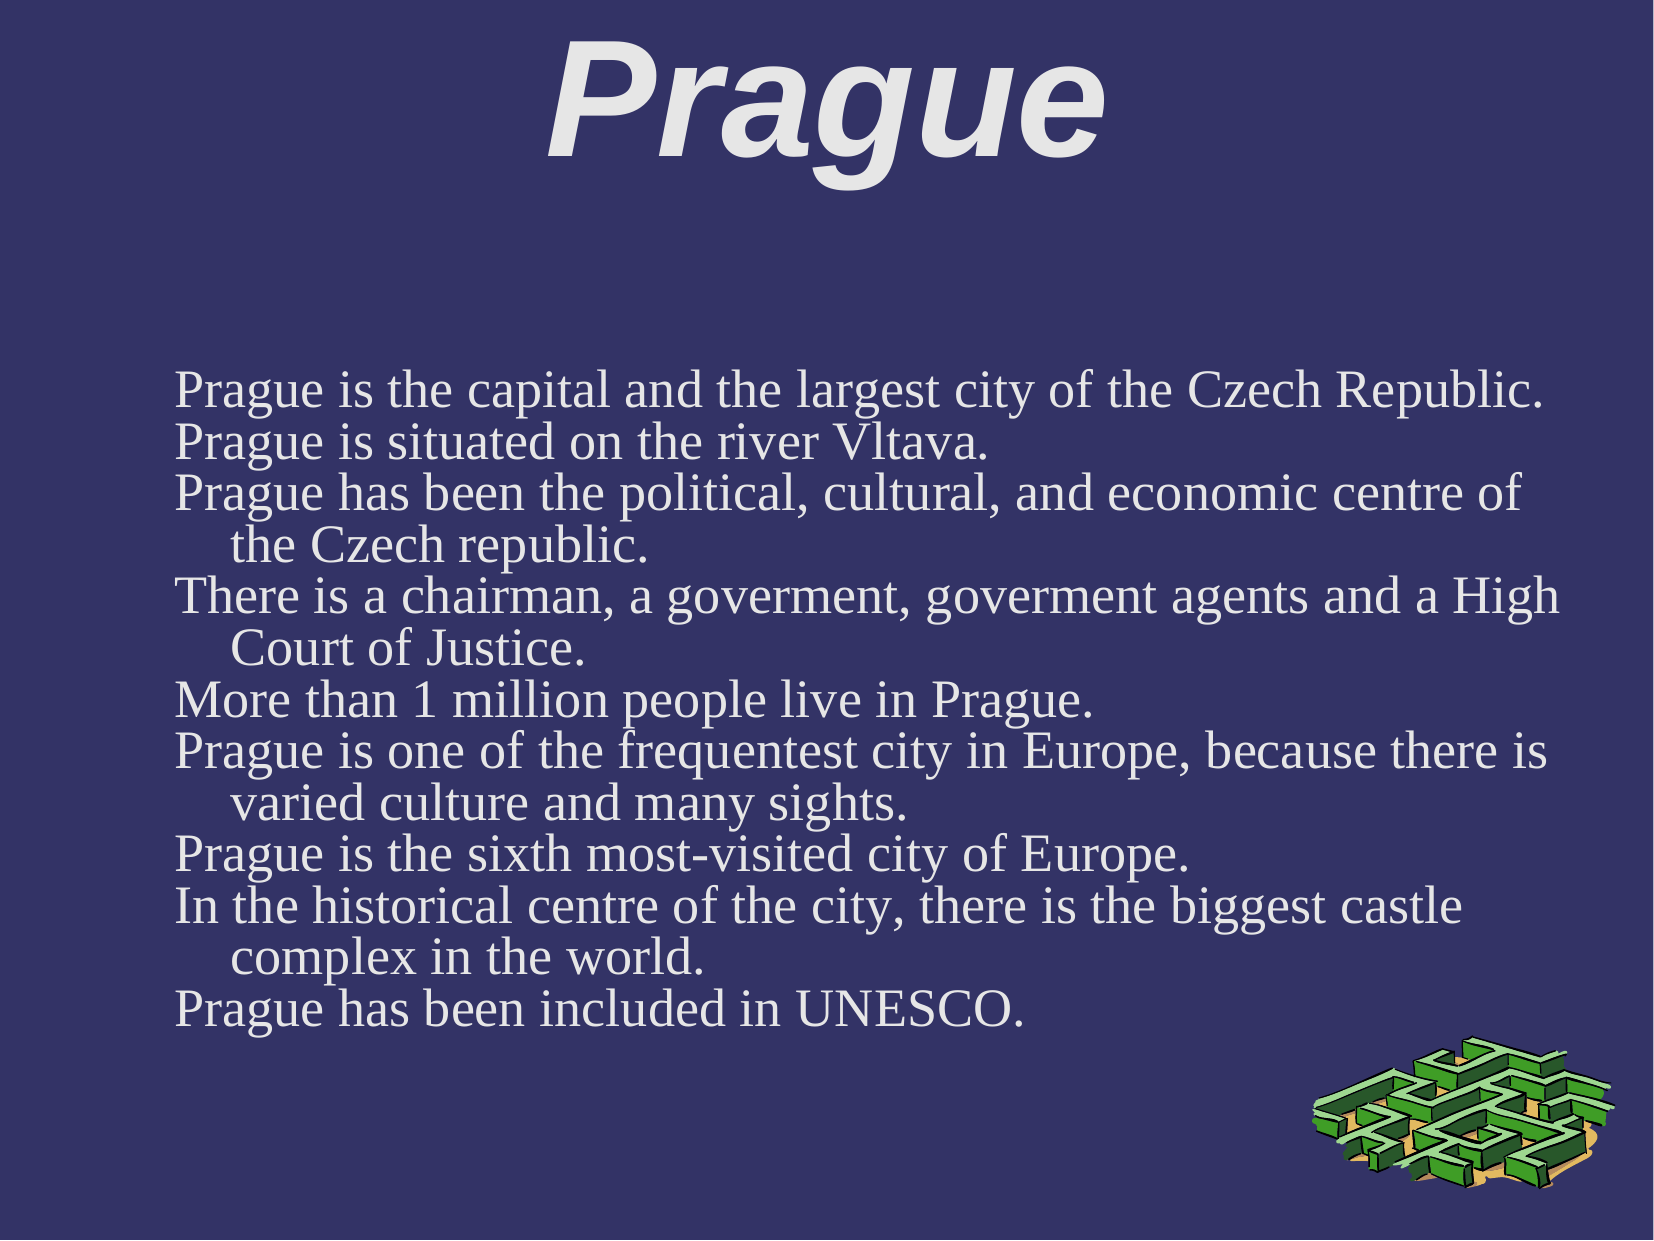

# Prague
Prague is the capital and the largest city of the Czech Republic.
Prague is situated on the river Vltava.
Prague has been the political, cultural, and economic centre of the Czech republic.
There is a chairman, a goverment, goverment agents and a High Court of Justice.
More than 1 million people live in Prague.
Prague is one of the frequentest city in Europe, because there is varied culture and many sights.
Prague is the sixth most-visited city of Europe.
In the historical centre of the city, there is the biggest castle complex in the world.
Prague has been included in UNESCO.